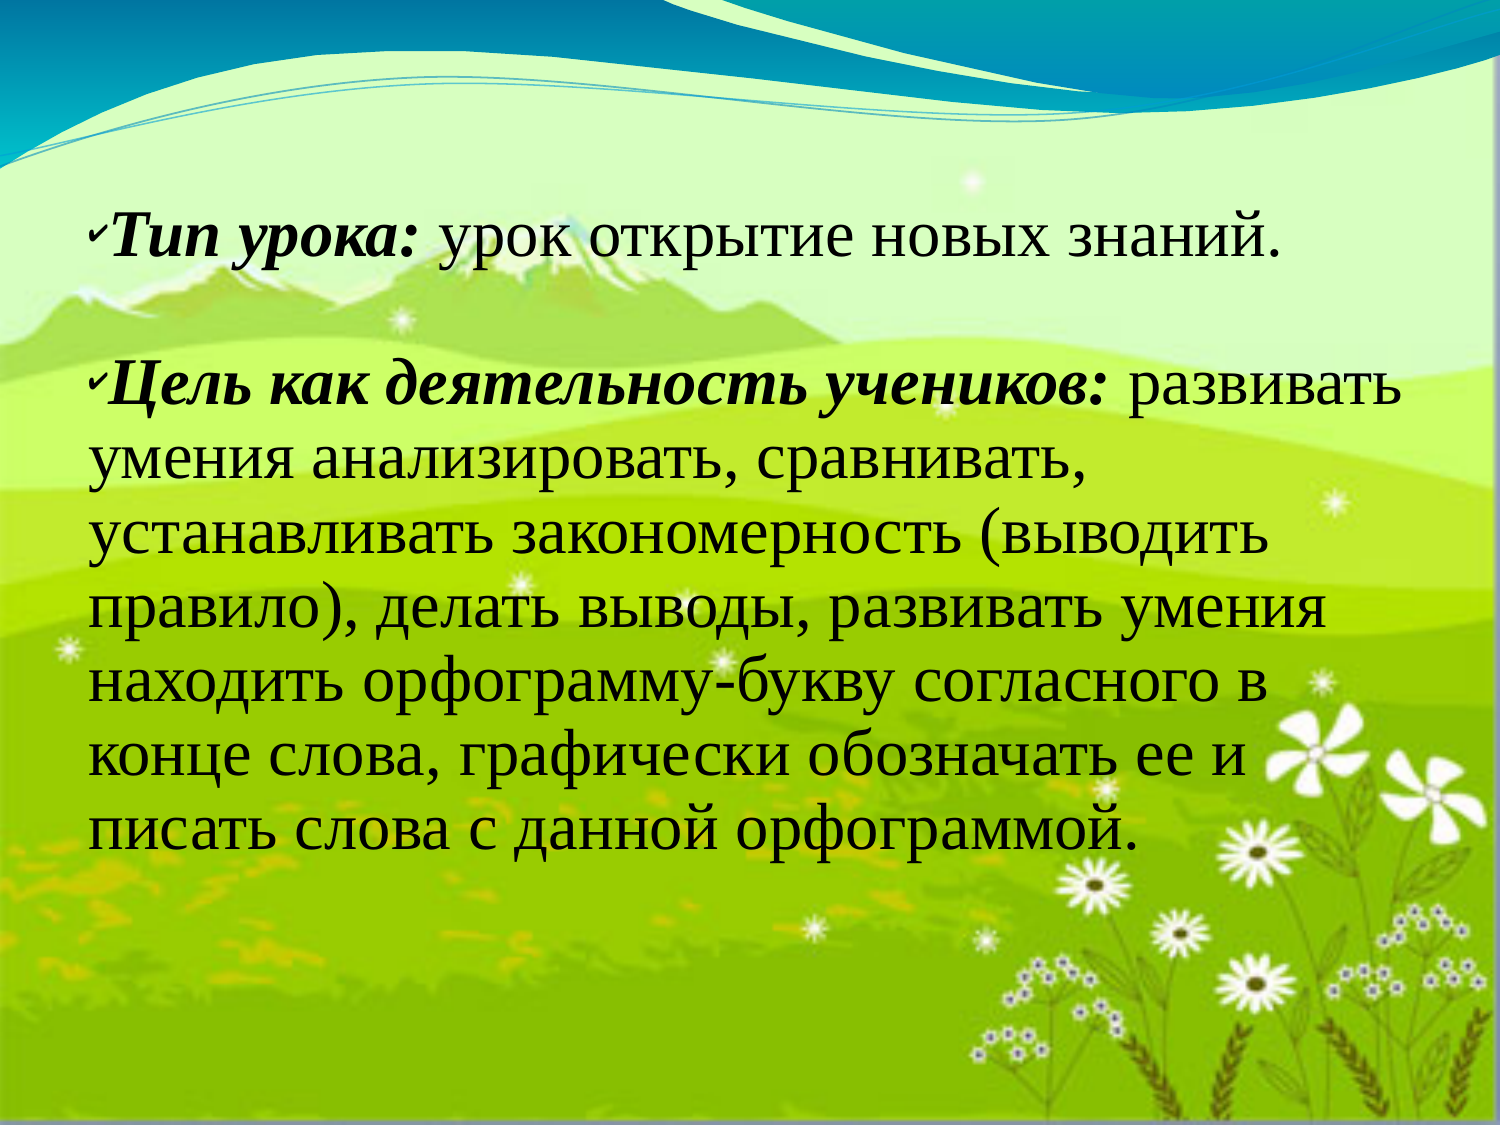

# Тип урока: урок открытие новых знаний.
Цель как деятельность учеников: развивать умения анализировать, сравнивать, устанавливать закономерность (выводить правило), делать выводы, развивать умения находить орфограмму-букву согласного в конце слова, графически обозначать ее и писать слова с данной орфограммой.